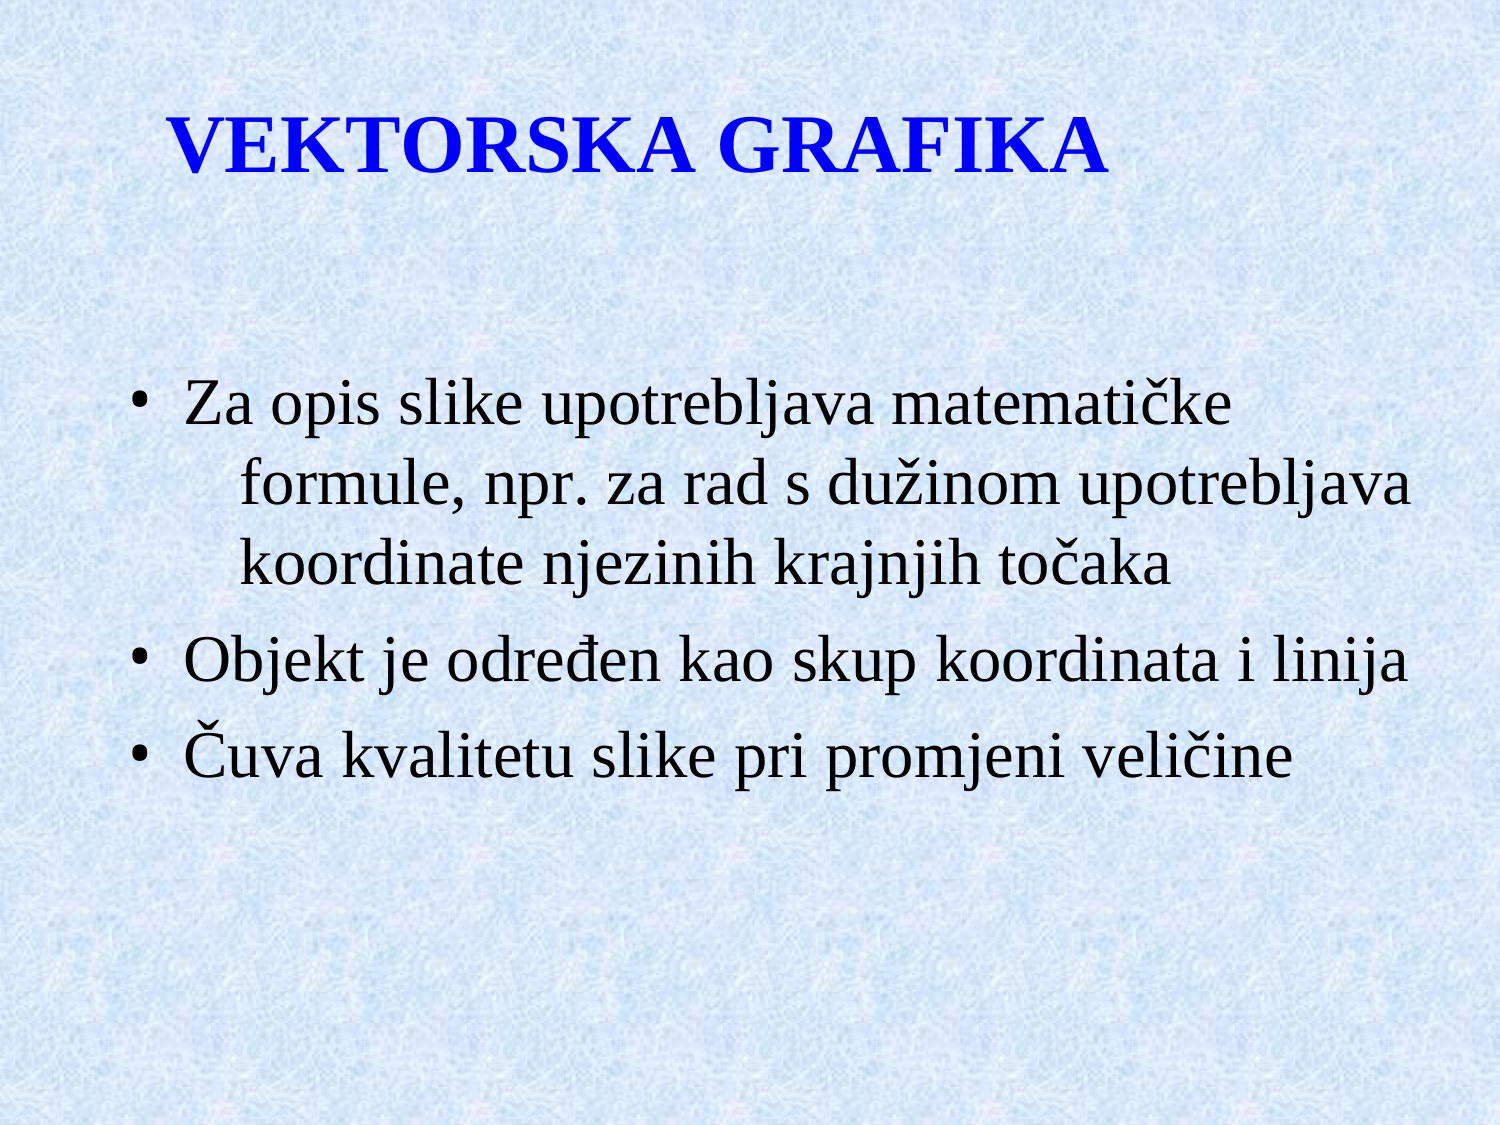

# VEKTORSKA GRAFIKA
Za opis slike upotrebljava matematičke formule, npr. za rad s dužinom upotrebljava koordinate njezinih krajnjih točaka
Objekt je određen kao skup koordinata i linija
Čuva kvalitetu slike pri promjeni veličine